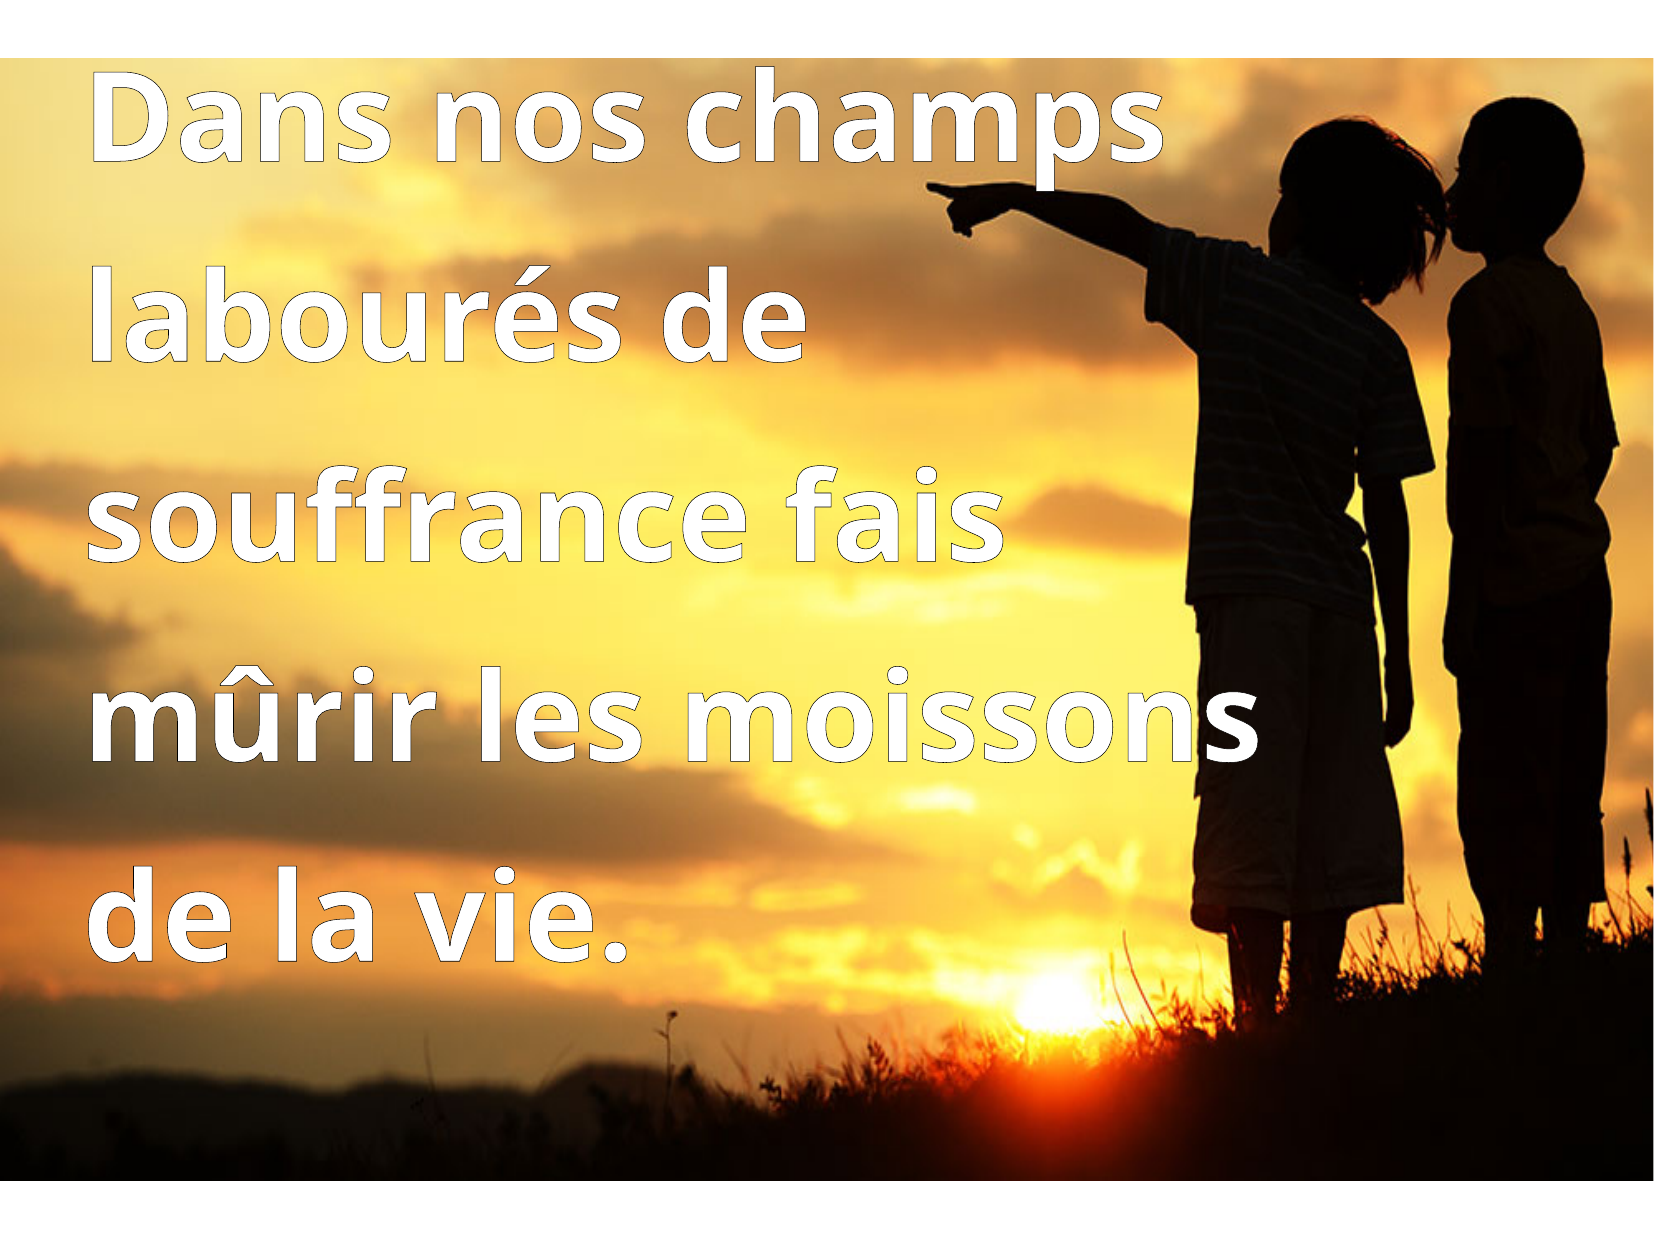

# Dans nos champs
labourés de
souffrance fais
mûrir les moissons
de la vie.